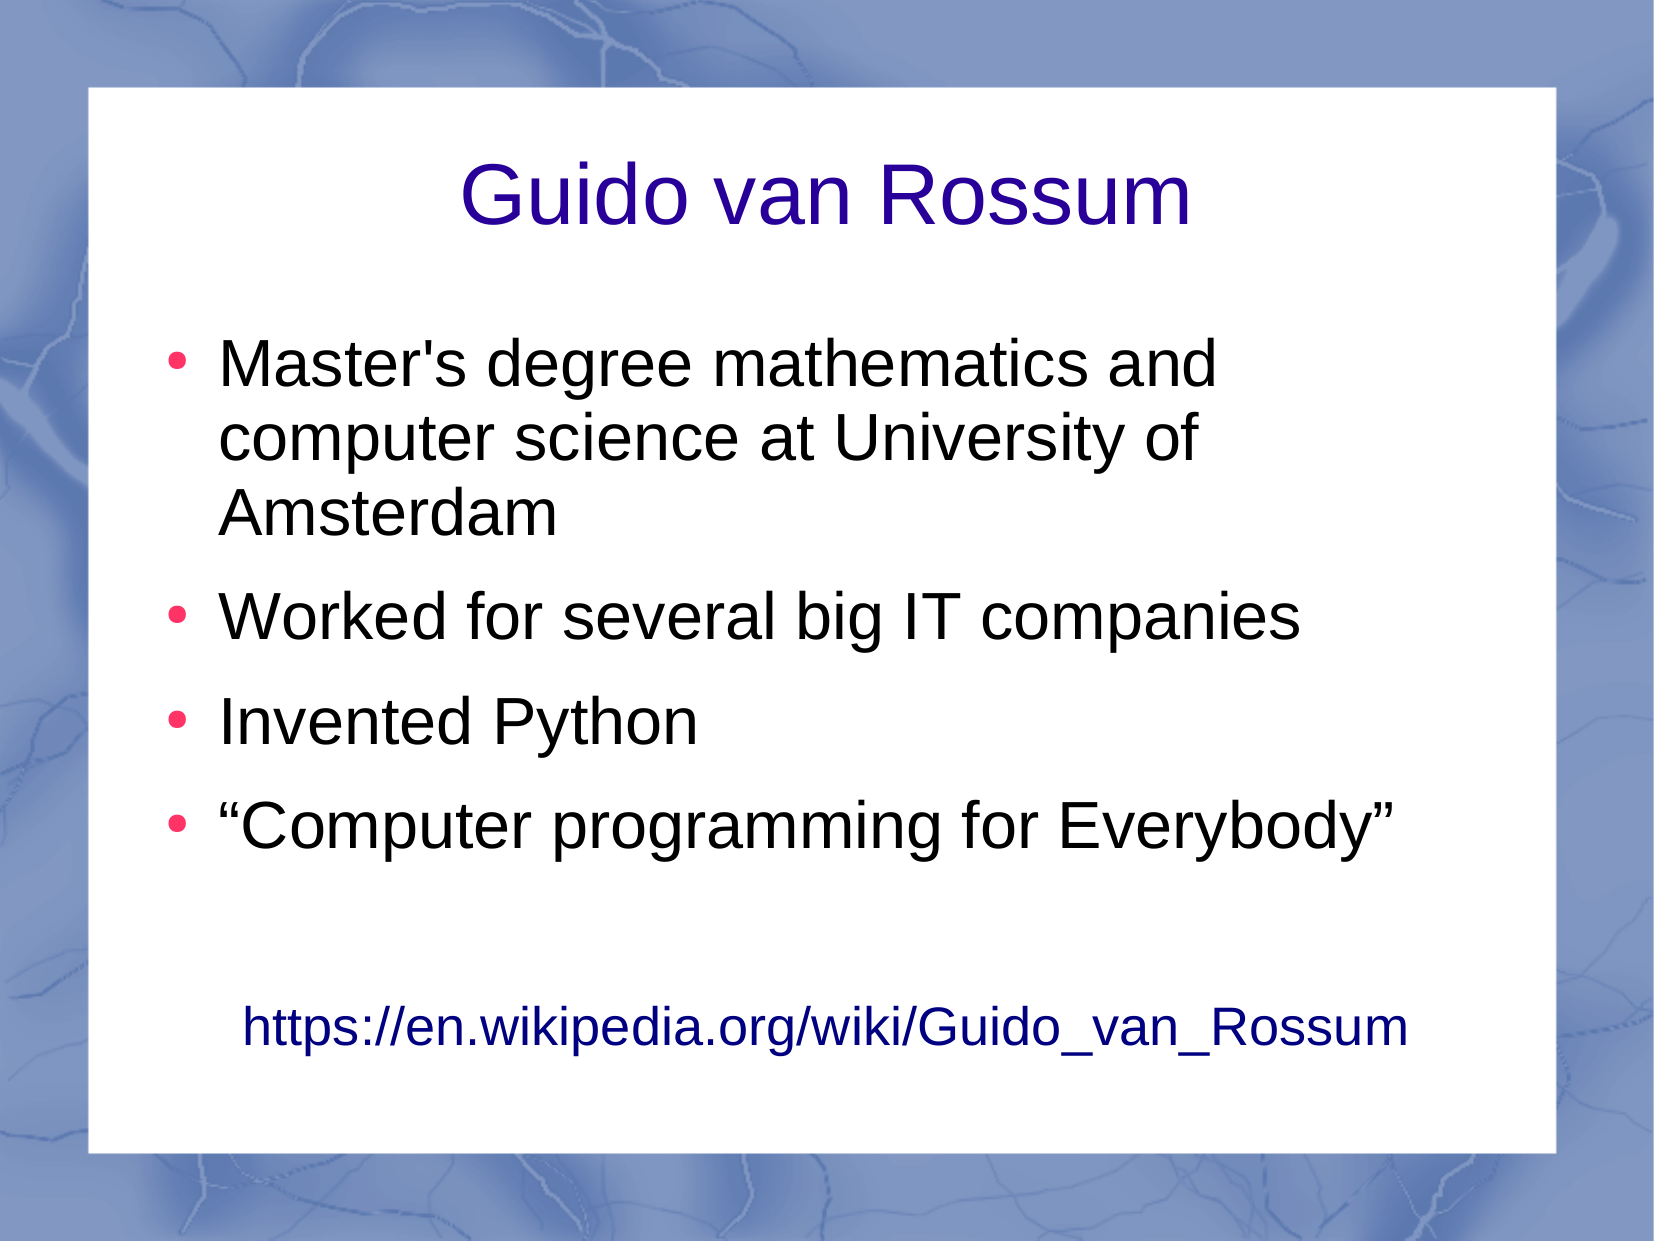

# Guido van Rossum
Master's degree mathematics and computer science at University of Amsterdam
Worked for several big IT companies
Invented Python
“Computer programming for Everybody”
https://en.wikipedia.org/wiki/Guido_van_Rossum